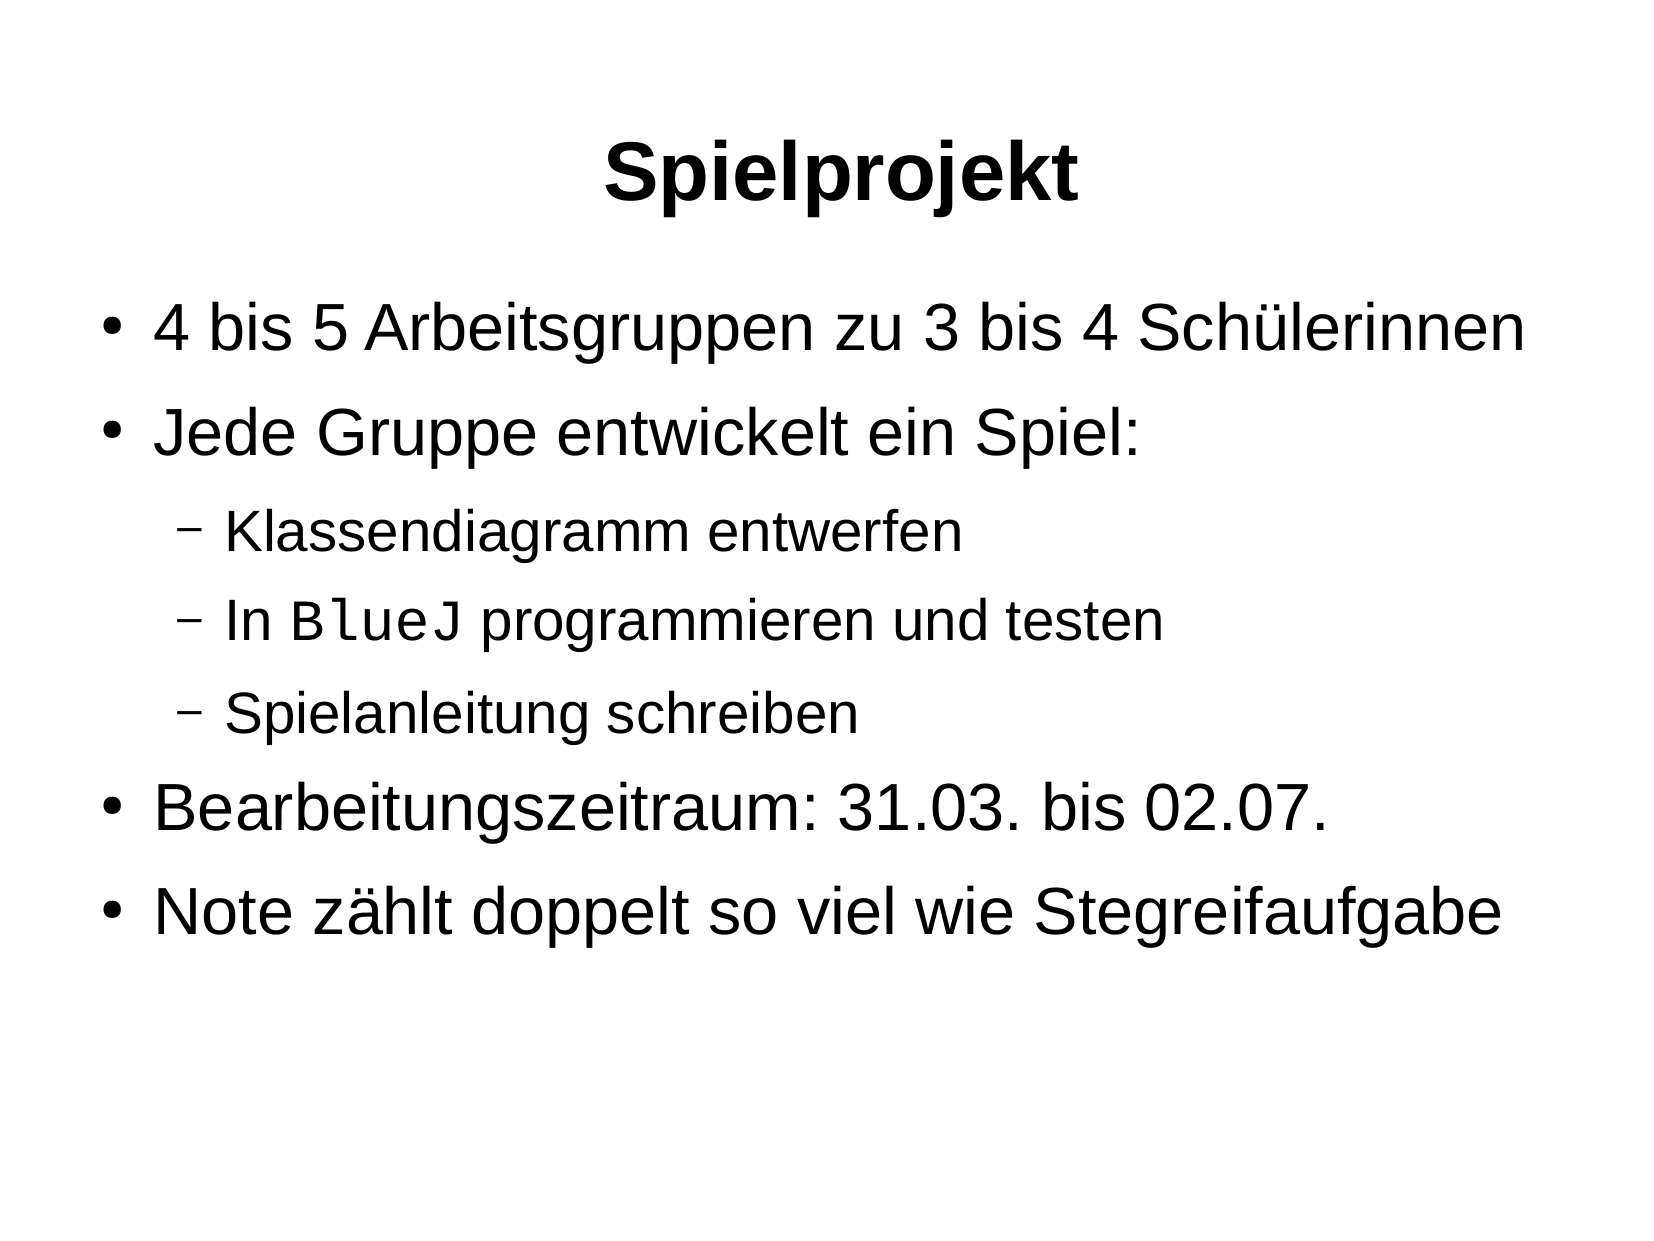

Spielprojekt
# 4 bis 5 Arbeitsgruppen zu 3 bis 4 Schülerinnen
Jede Gruppe entwickelt ein Spiel:
Klassendiagramm entwerfen
In BlueJ programmieren und testen
Spielanleitung schreiben
Bearbeitungszeitraum: 31.03. bis 02.07.
Note zählt doppelt so viel wie Stegreifaufgabe